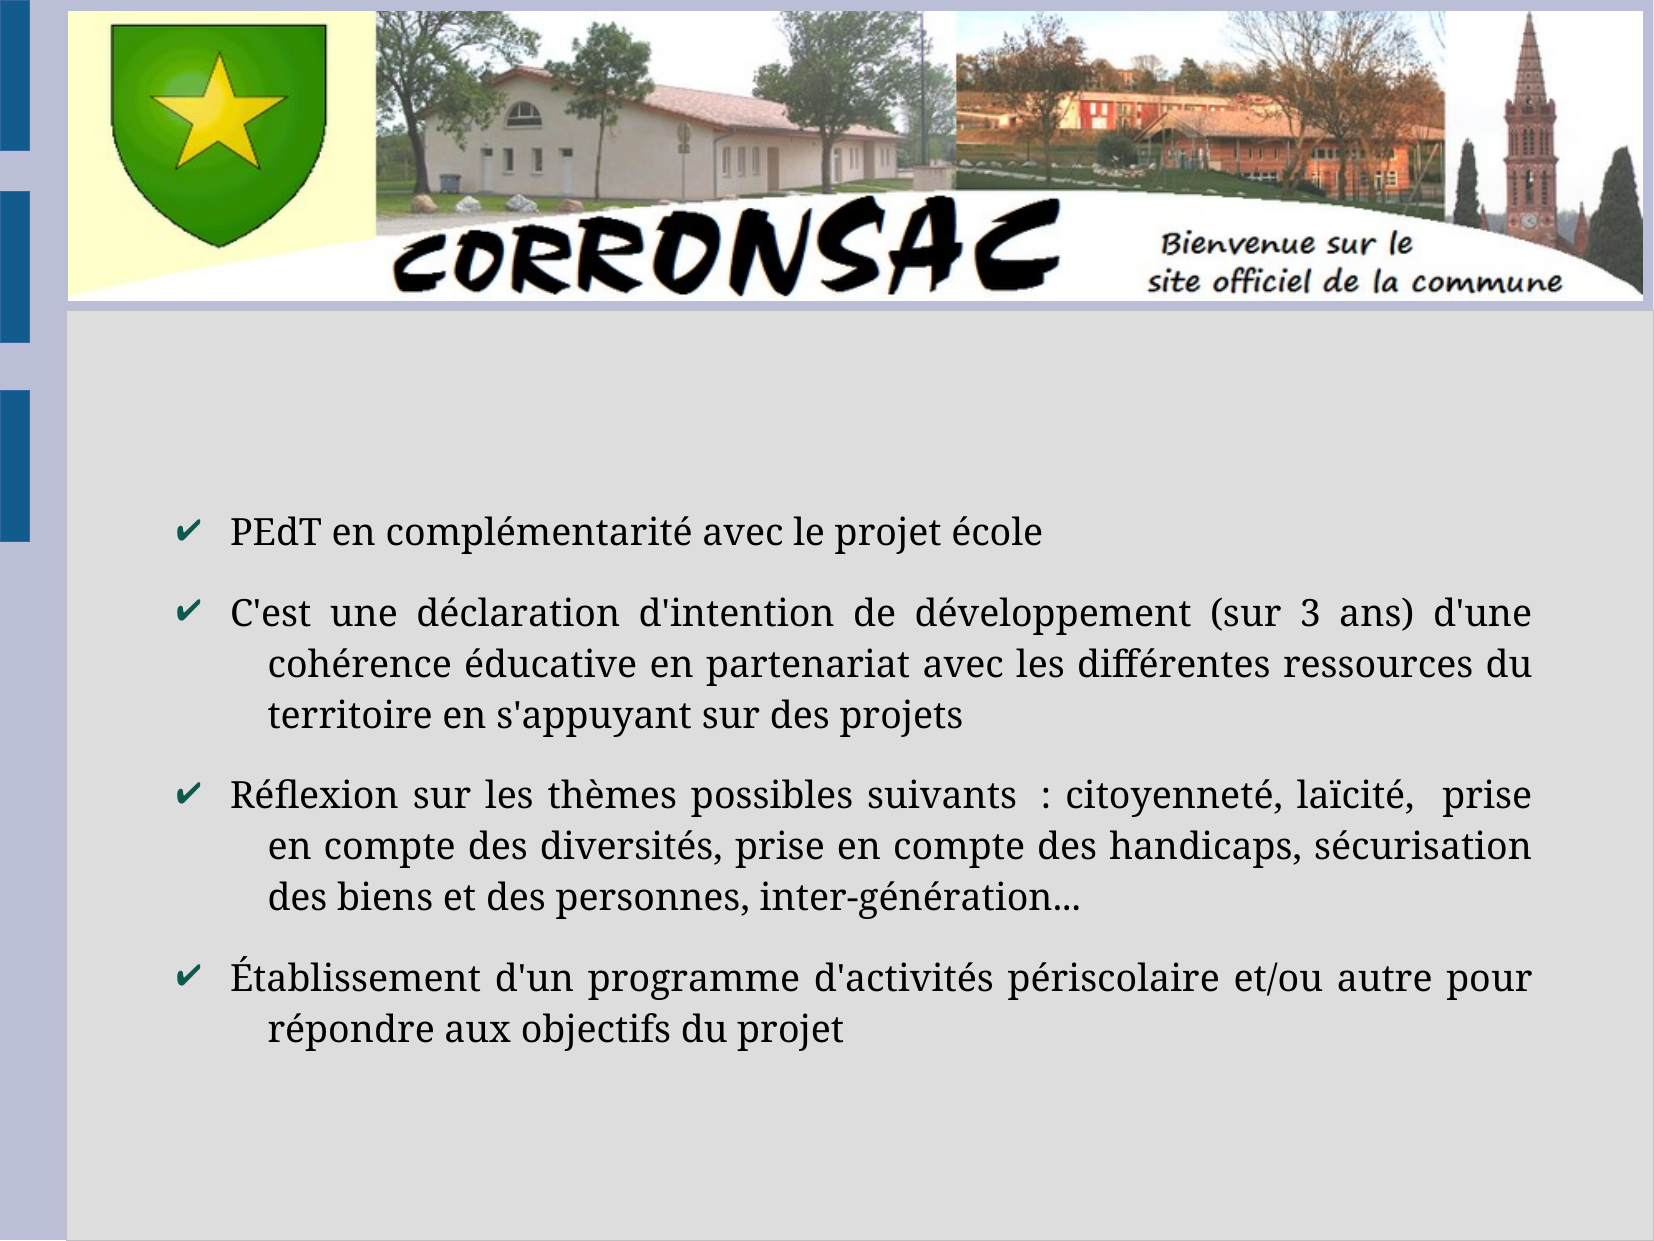

#
PEdT en complémentarité avec le projet école
C'est une déclaration d'intention de développement (sur 3 ans) d'une cohérence éducative en partenariat avec les différentes ressources du territoire en s'appuyant sur des projets
Réflexion sur les thèmes possibles suivants  : citoyenneté, laïcité, prise en compte des diversités, prise en compte des handicaps, sécurisation des biens et des personnes, inter-génération...
Établissement d'un programme d'activités périscolaire et/ou autre pour répondre aux objectifs du projet